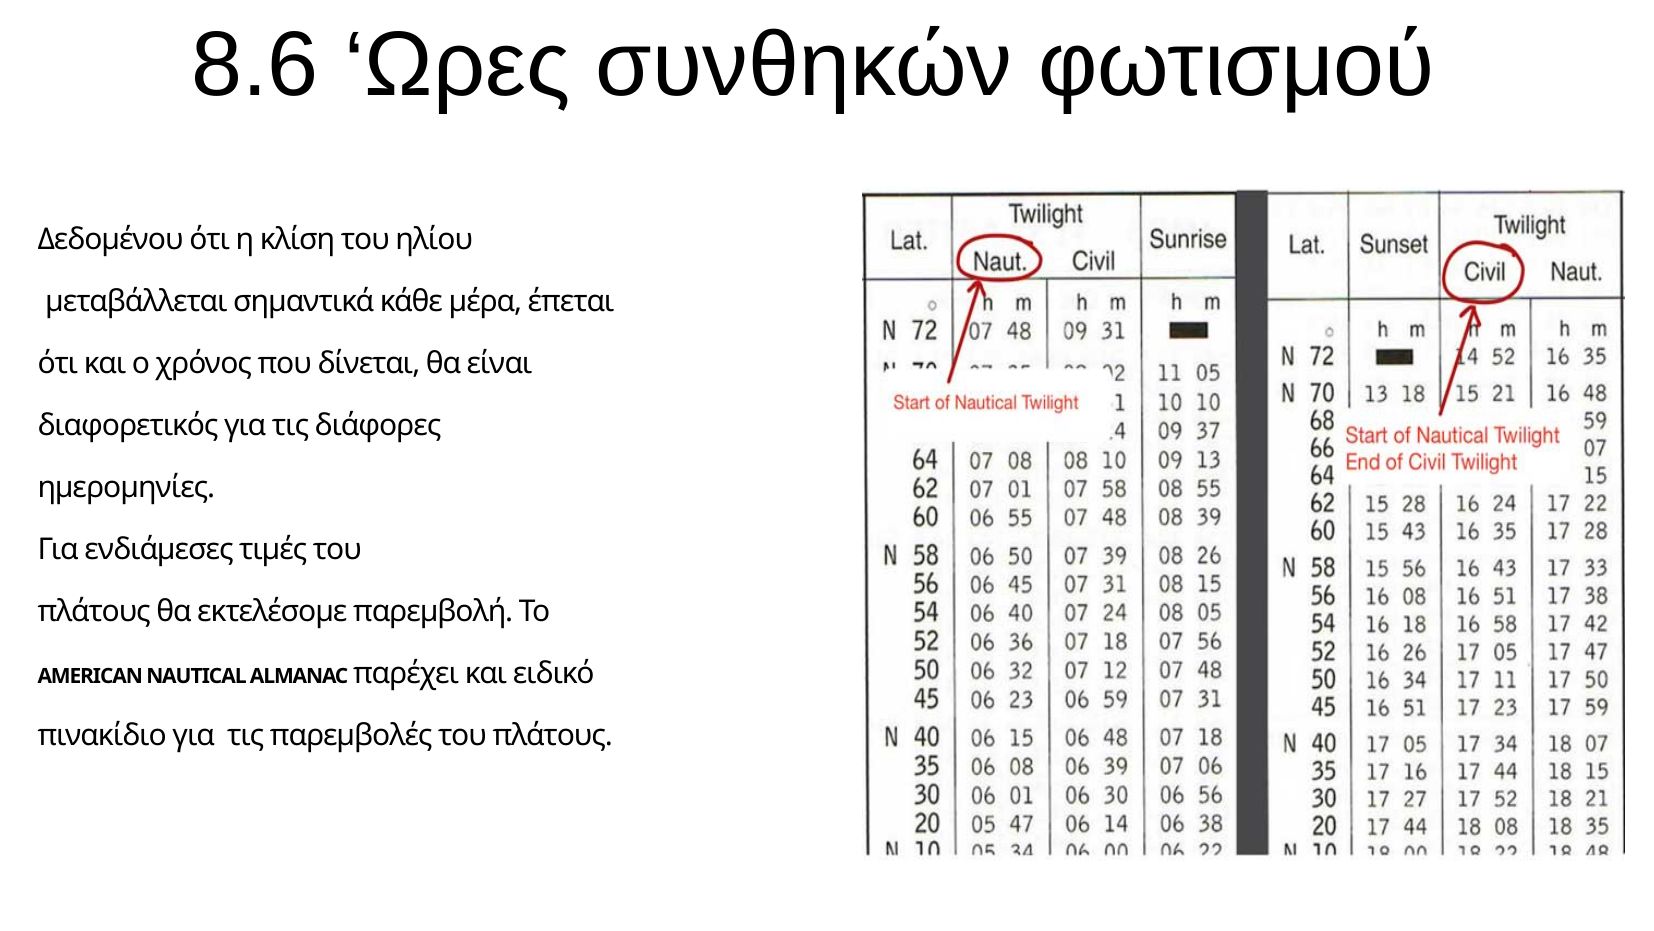

# 8.6 ‘Ωρες συνθηκών φωτισμού
Δεδομένου ότι η κλίση του ηλίου
 μεταβάλλεται σημαντικά κάθε μέρα, έπεται
ότι και ο χρόνος που δίνεται, θα είναι
διαφορετικός για τις διάφορες
ημερομηνίες.
Για ενδιάμεσες τιμές του
πλάτους θα εκτελέσομε παρεμβολή. Το
AMERICAN NAUTICAL ALMANAC παρέχει και ειδικό
πινακίδιο για τις παρεμβολές του πλάτους.